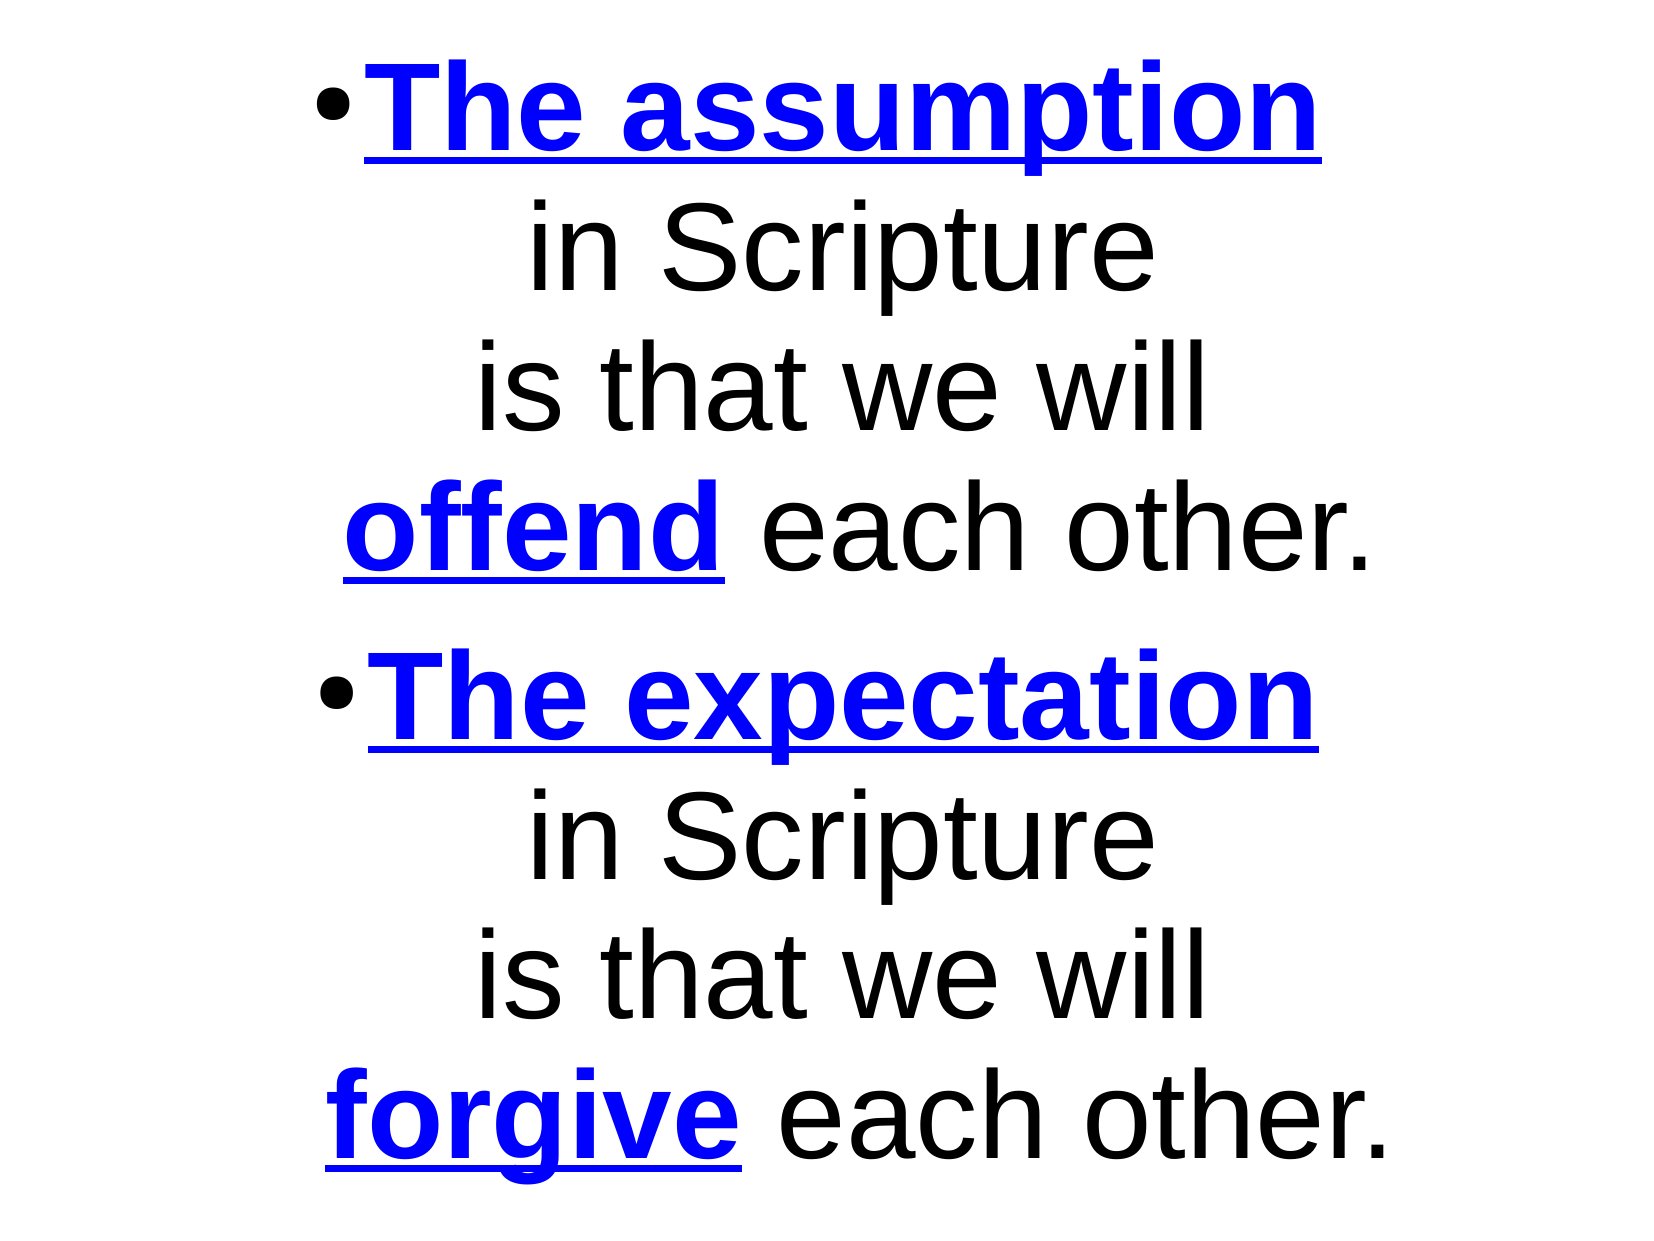

# The assumption in Scripture is that we will offend each other.
The expectation
in Scripture
is that we will
forgive each other.